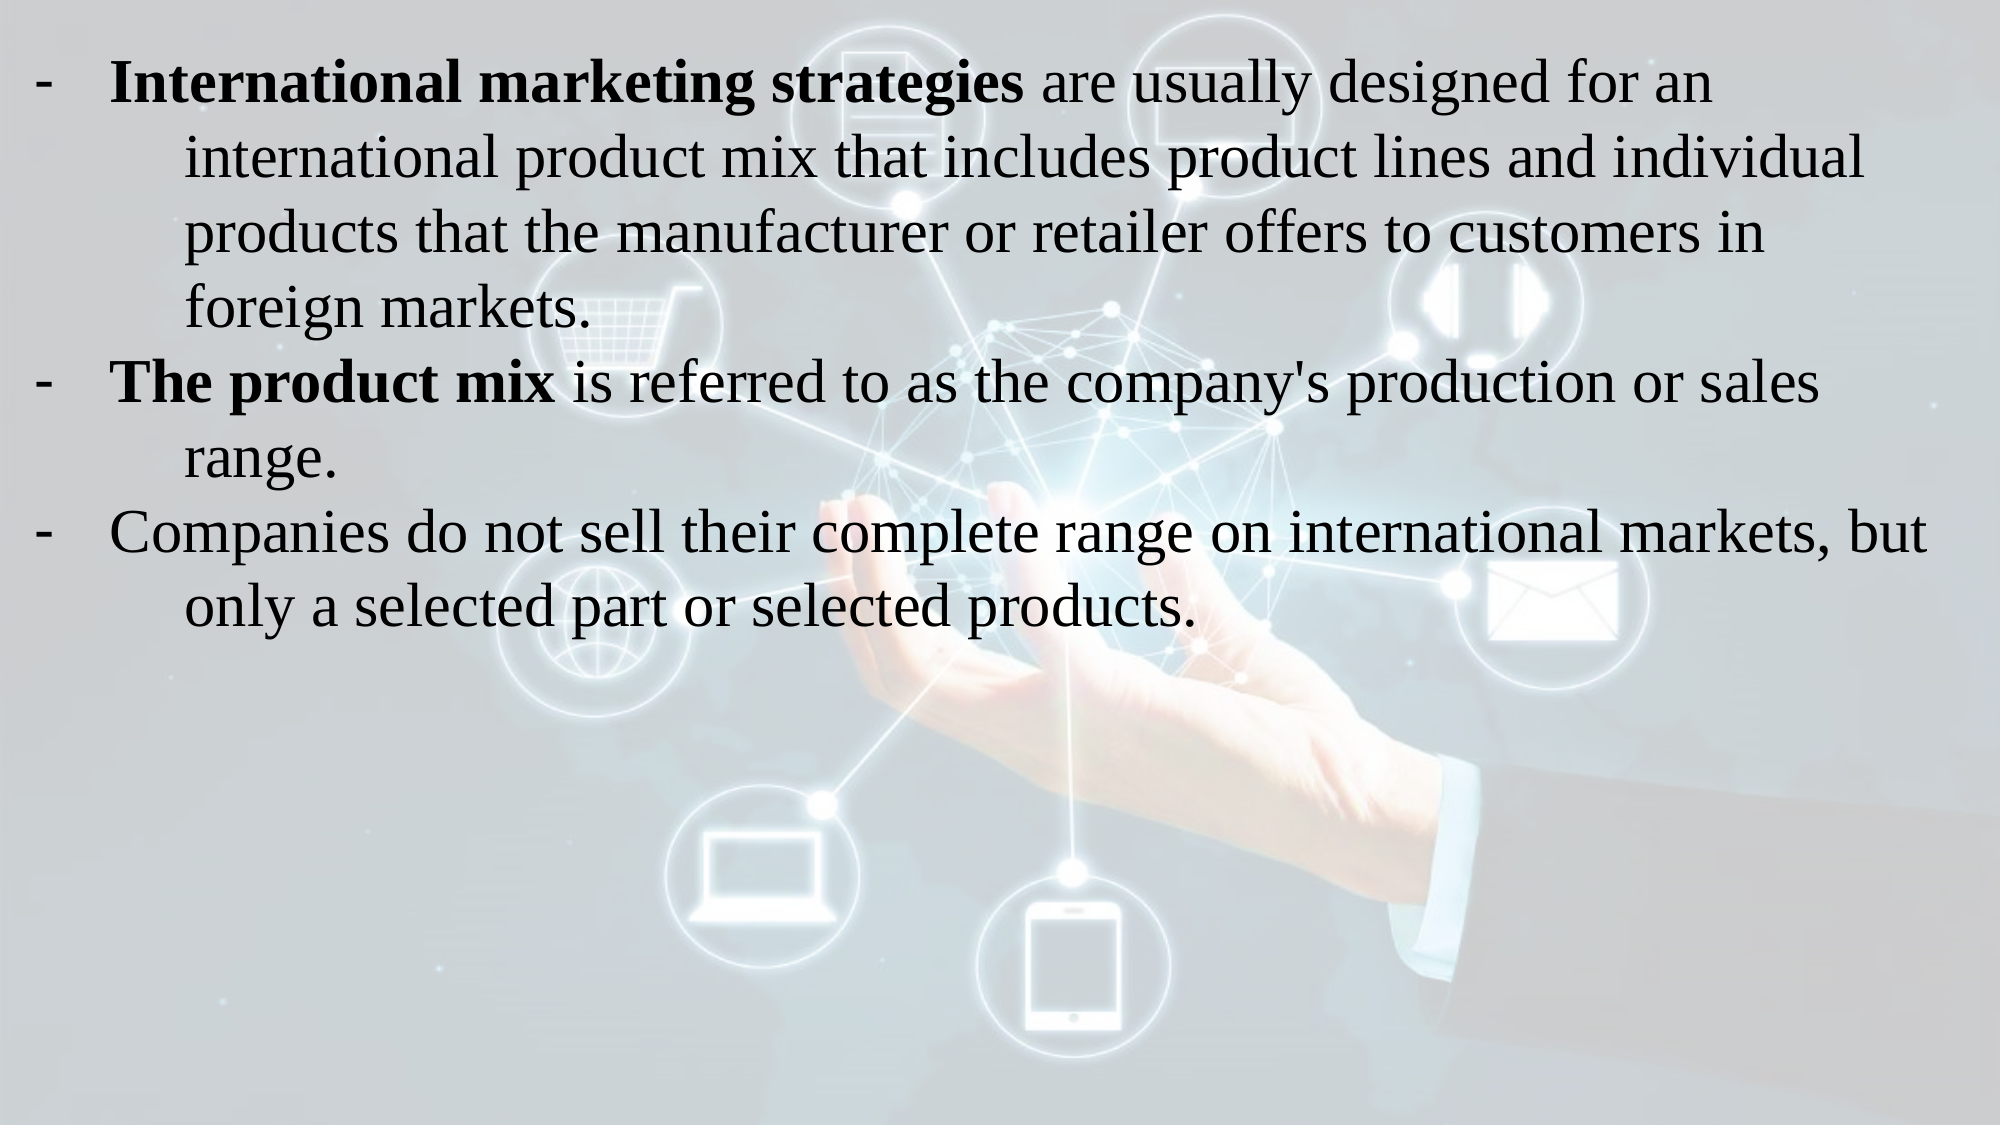

International marketing strategies are usually designed for an international product mix that includes product lines and individual products that the manufacturer or retailer offers to customers in foreign markets.
The product mix is referred to as the company's production or sales range.
Companies do not sell their complete range on international markets, but only a selected part or selected products.